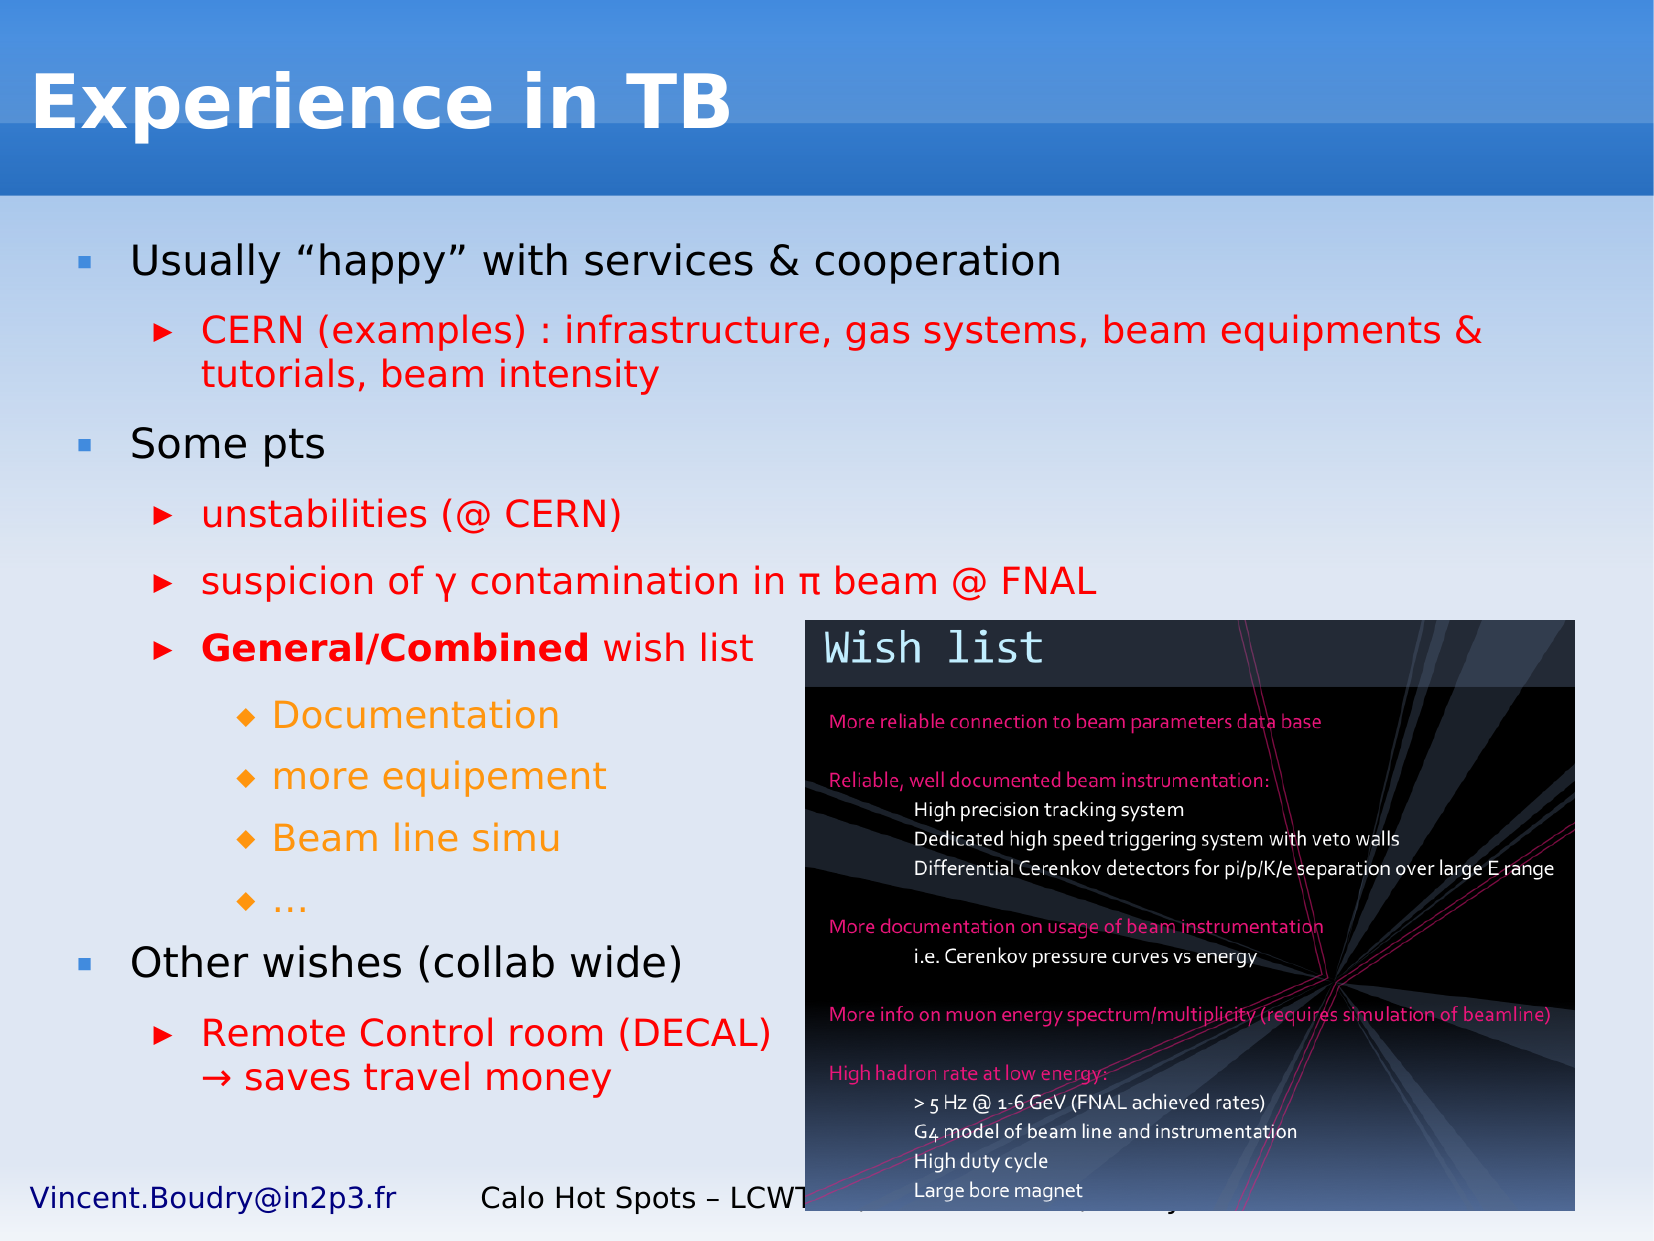

# Experience in TB
Usually “happy” with services & cooperation
CERN (examples) : infrastructure, gas systems, beam equipments & tutorials, beam intensity
Some pts
unstabilities (@ CERN)
suspicion of γ contamination in π beam @ FNAL
General/Combined wish list
Documentation
more equipement
Beam line simu
…
Other wishes (collab wide)
Remote Control room (DECAL)
→ saves travel money
Calo Hot Spots – LCWT'09, 3-5 nov. 2009, Orsay